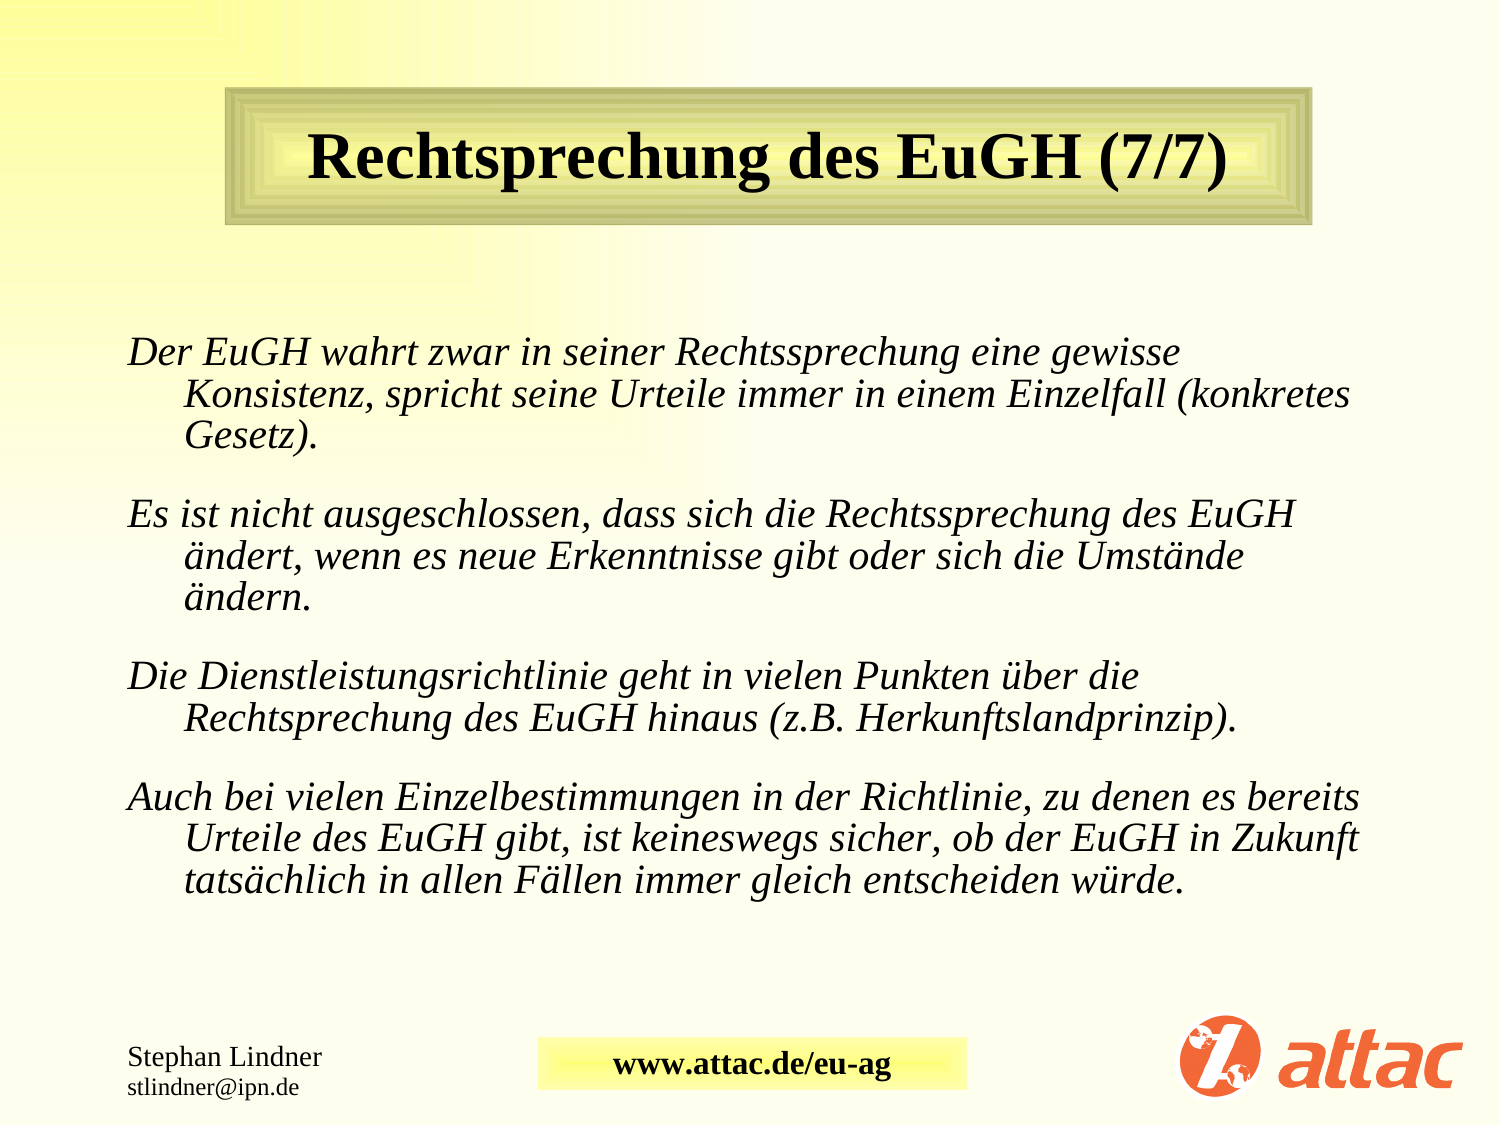

# Rechtsprechung des EuGH (7/7)
Der EuGH wahrt zwar in seiner Rechtssprechung eine gewisse Konsistenz, spricht seine Urteile immer in einem Einzelfall (konkretes Gesetz).
Es ist nicht ausgeschlossen, dass sich die Rechtssprechung des EuGH ändert, wenn es neue Erkenntnisse gibt oder sich die Umstände ändern.
Die Dienstleistungsrichtlinie geht in vielen Punkten über die Rechtsprechung des EuGH hinaus (z.B. Herkunftslandprinzip).
Auch bei vielen Einzelbestimmungen in der Richtlinie, zu denen es bereits Urteile des EuGH gibt, ist keineswegs sicher, ob der EuGH in Zukunft tatsächlich in allen Fällen immer gleich entscheiden würde.
Stephan Lindner
stlindner@ipn.de
www.attac.de/eu-ag